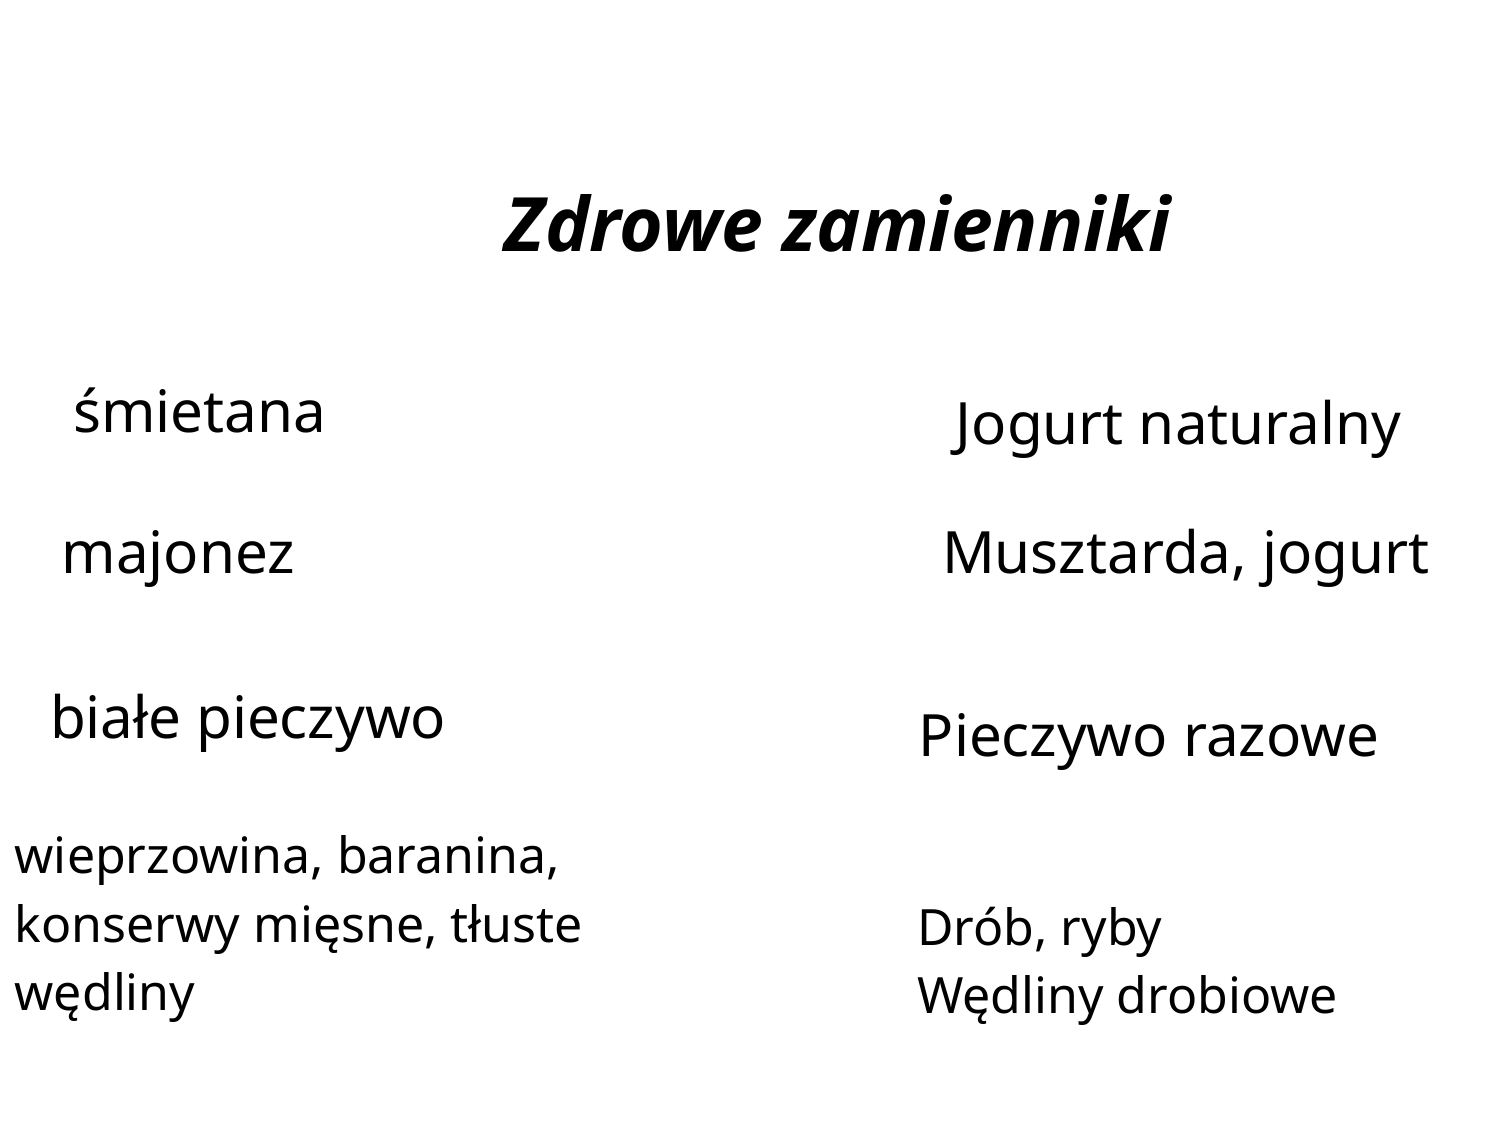

Zdrowe zamienniki
śmietana
Jogurt naturalny
majonez
Musztarda, jogurt
białe pieczywo
Pieczywo razowe
wieprzowina, baranina,
konserwy mięsne, tłuste wędliny
Drób, ryby
Wędliny drobiowe